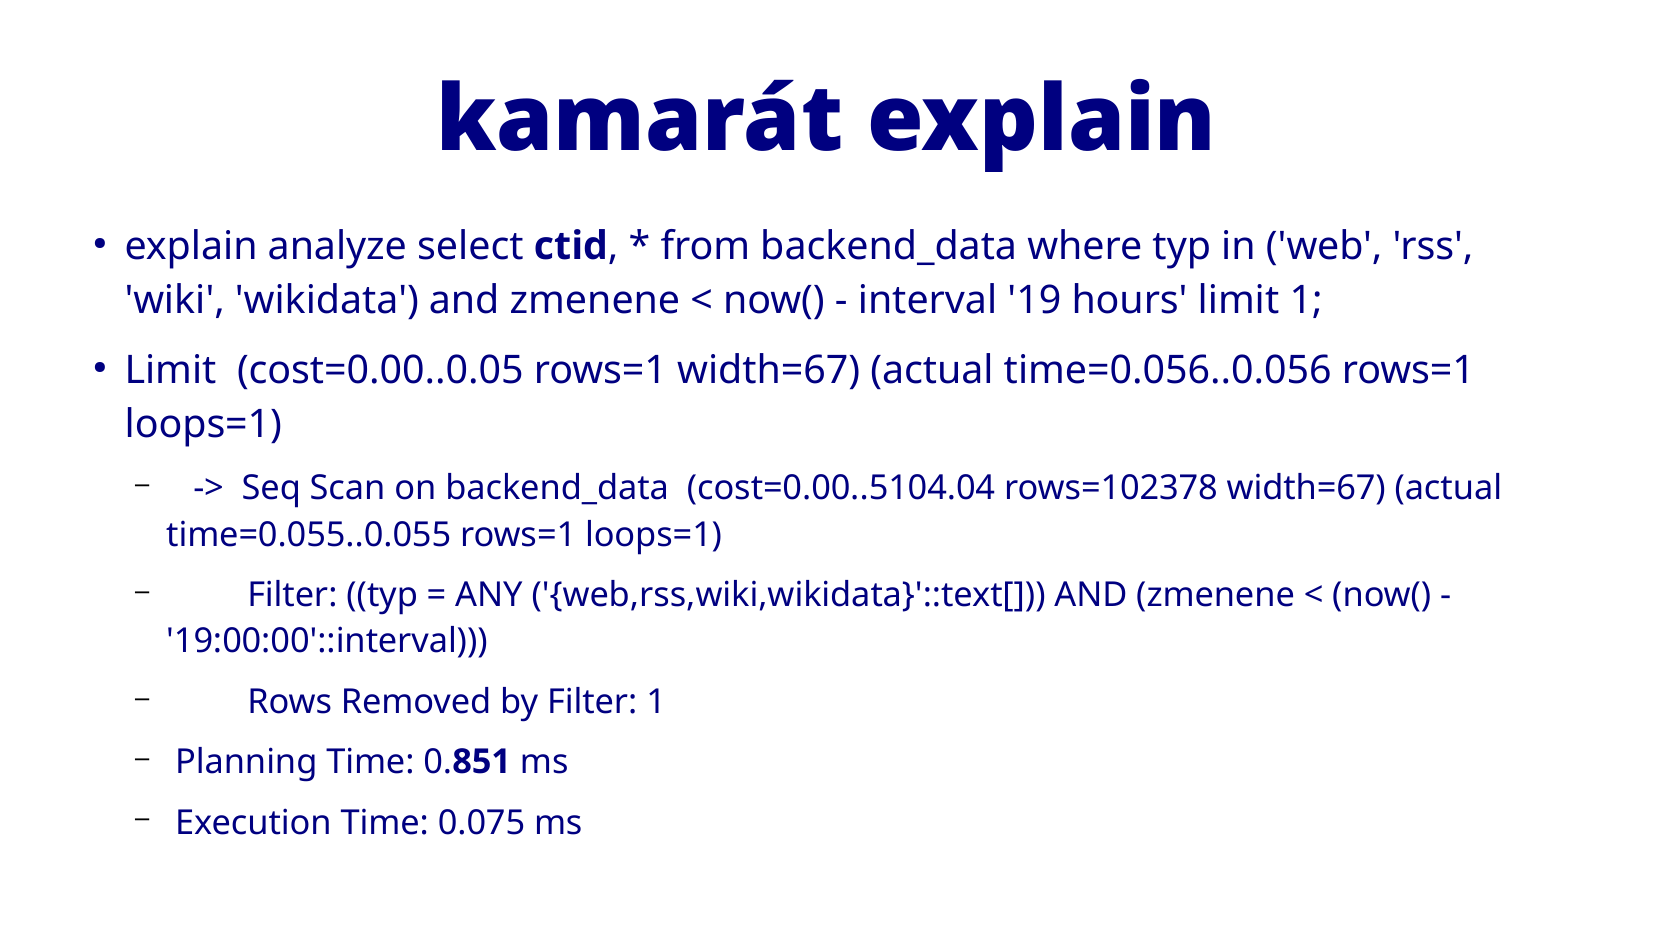

# kamarát explain
explain analyze select ctid, * from backend_data where typ in ('web', 'rss', 'wiki', 'wikidata') and zmenene < now() - interval '19 hours' limit 1;
Limit (cost=0.00..0.05 rows=1 width=67) (actual time=0.056..0.056 rows=1 loops=1)
 -> Seq Scan on backend_data (cost=0.00..5104.04 rows=102378 width=67) (actual time=0.055..0.055 rows=1 loops=1)
 Filter: ((typ = ANY ('{web,rss,wiki,wikidata}'::text[])) AND (zmenene < (now() - '19:00:00'::interval)))
 Rows Removed by Filter: 1
 Planning Time: 0.851 ms
 Execution Time: 0.075 ms